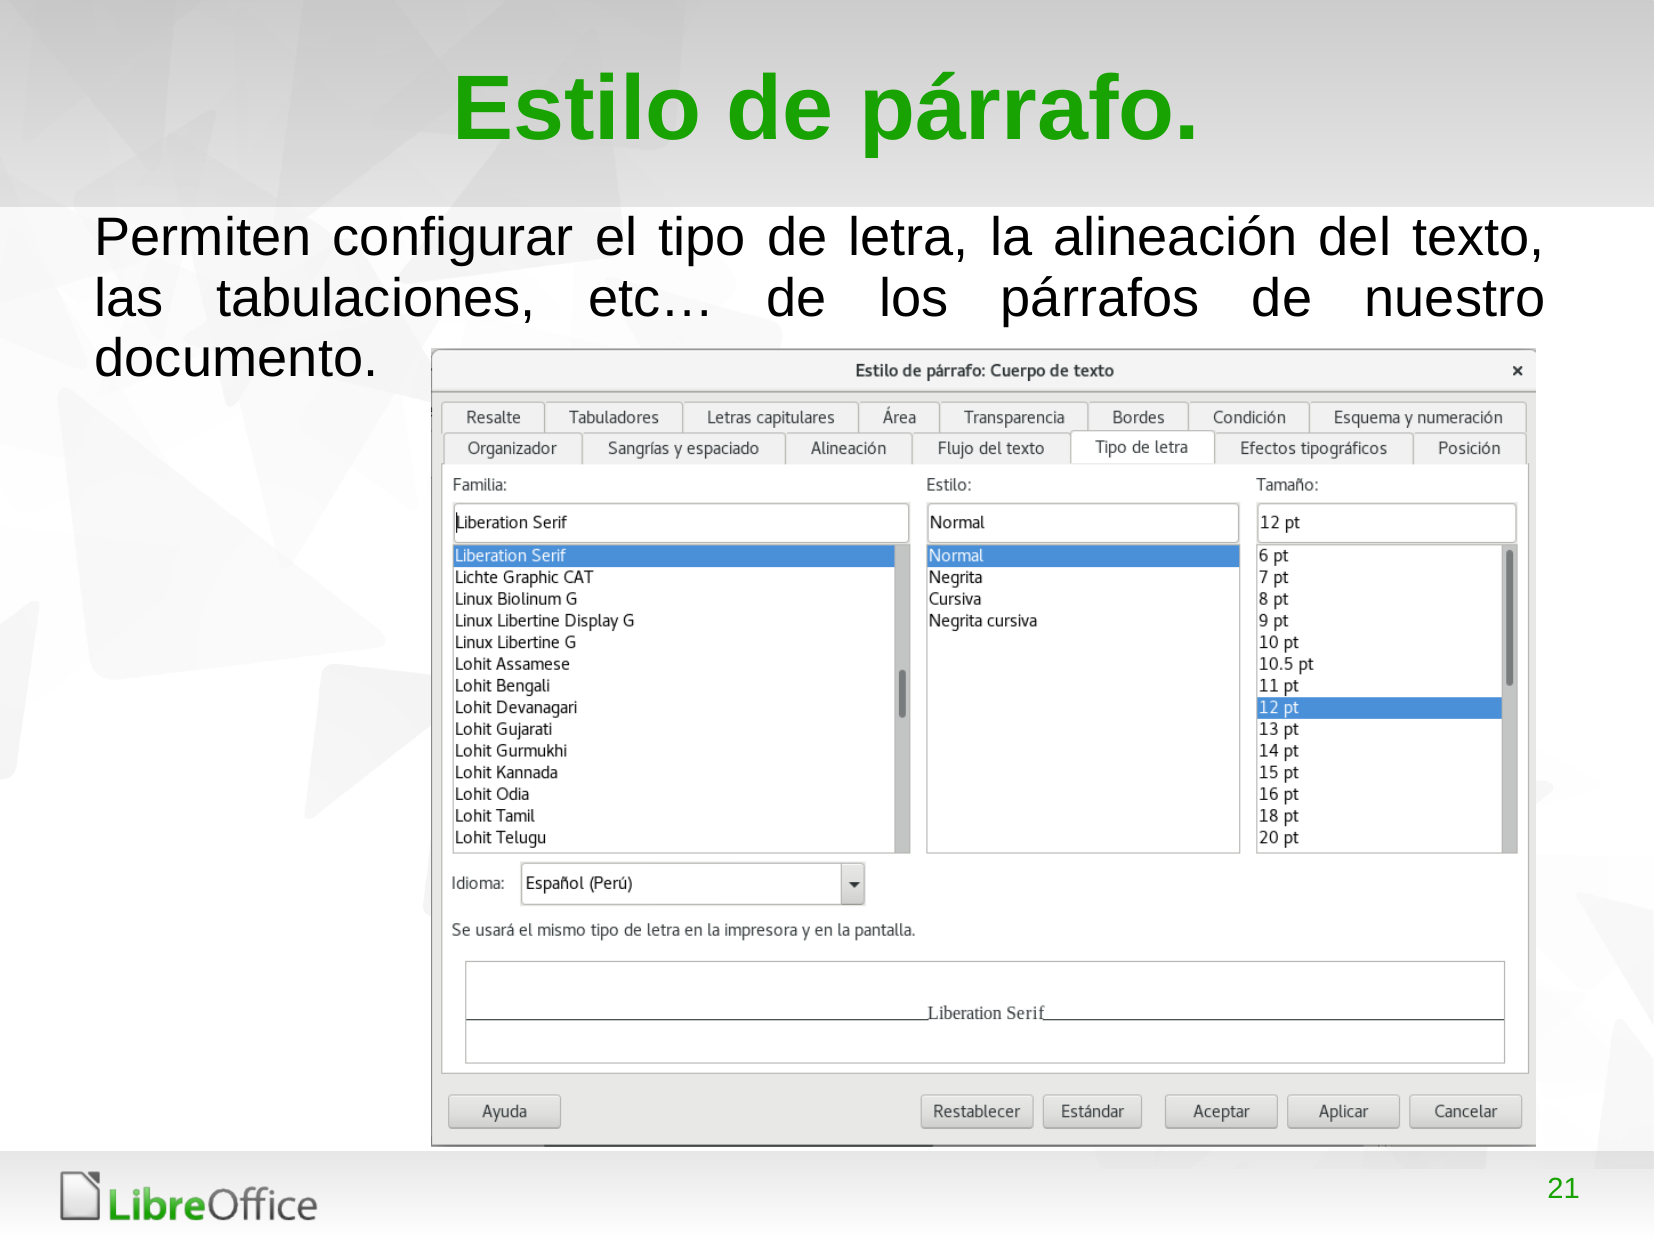

# Estilo de párrafo.
Permiten configurar el tipo de letra, la alineación del texto, las tabulaciones, etc… de los párrafos de nuestro documento.